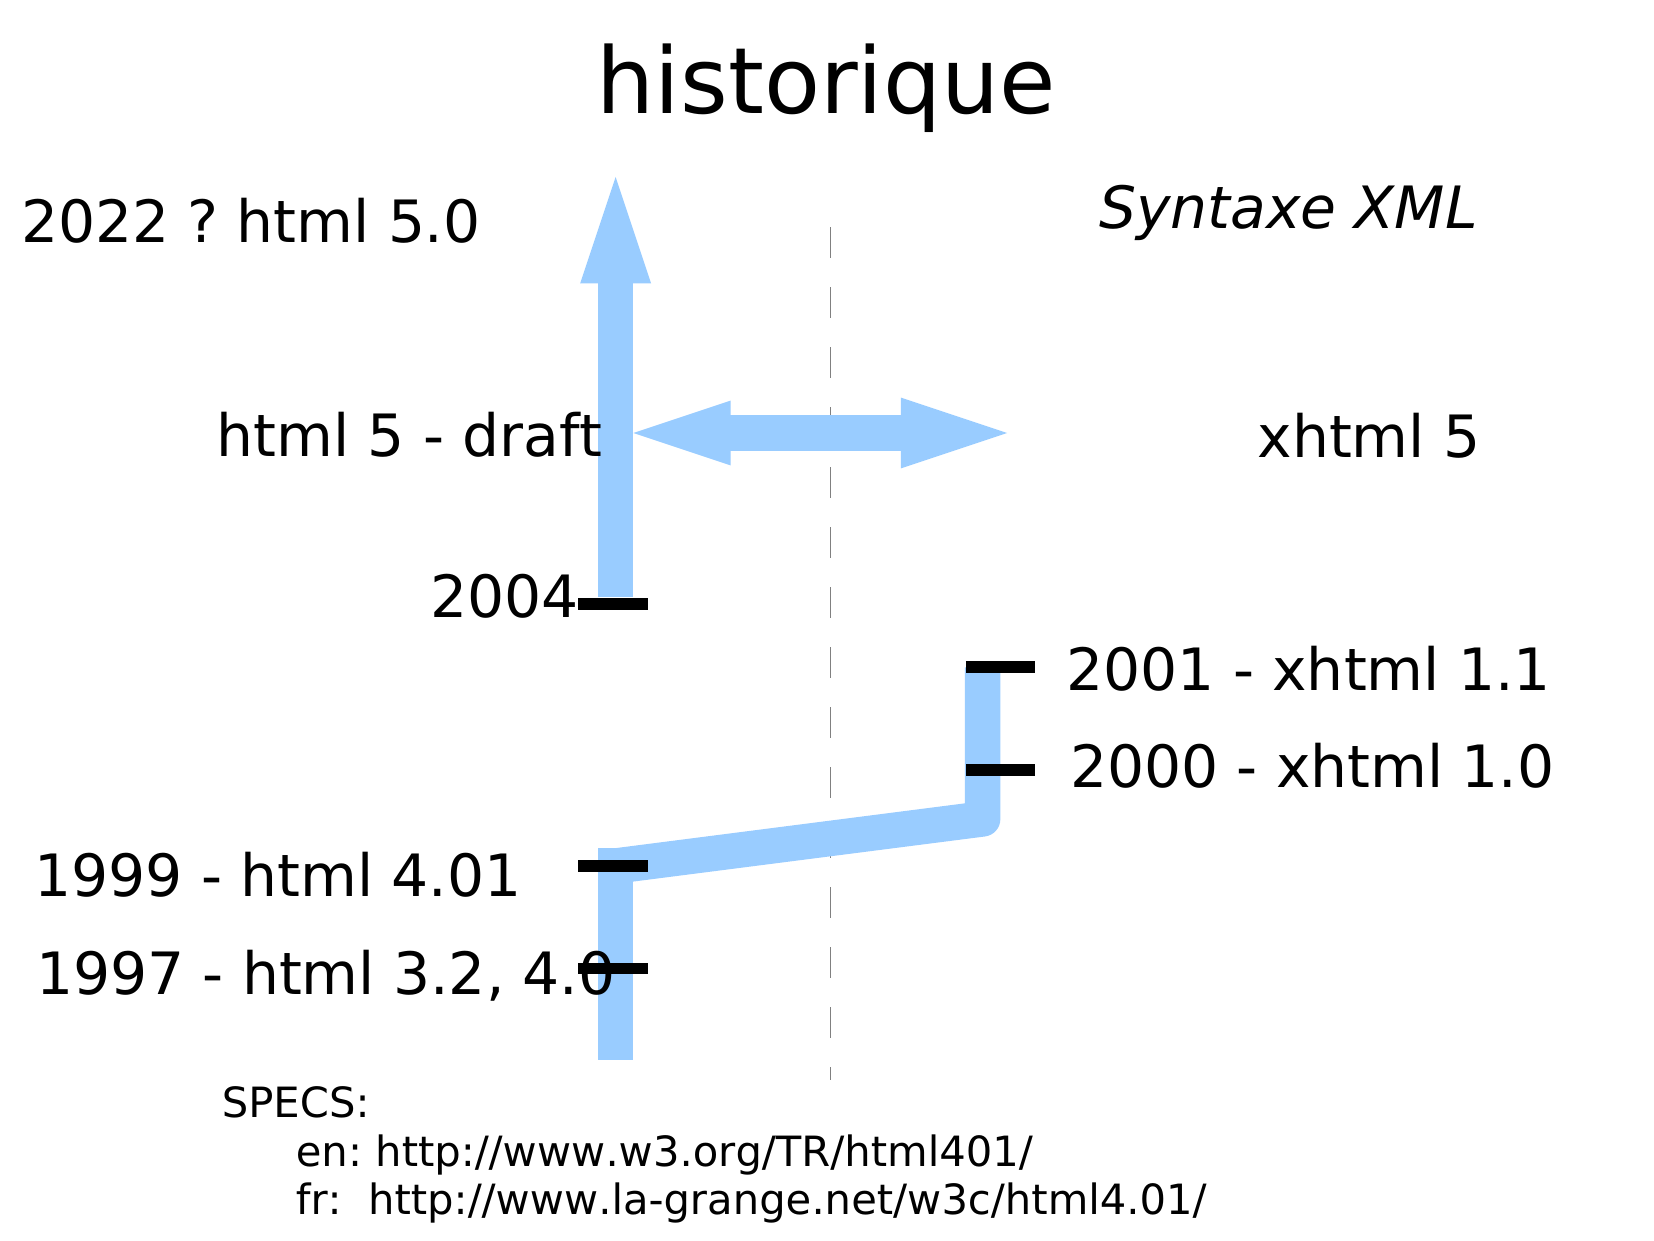

# historique
Syntaxe XML
2022 ? html 5.0
html 5 - draft
xhtml 5
2004
2001 - xhtml 1.1
2000 - xhtml 1.0
1999 - html 4.01
1997 - html 3.2, 4.0
SPECS:
	en: http://www.w3.org/TR/html401/
	fr: http://www.la-grange.net/w3c/html4.01/